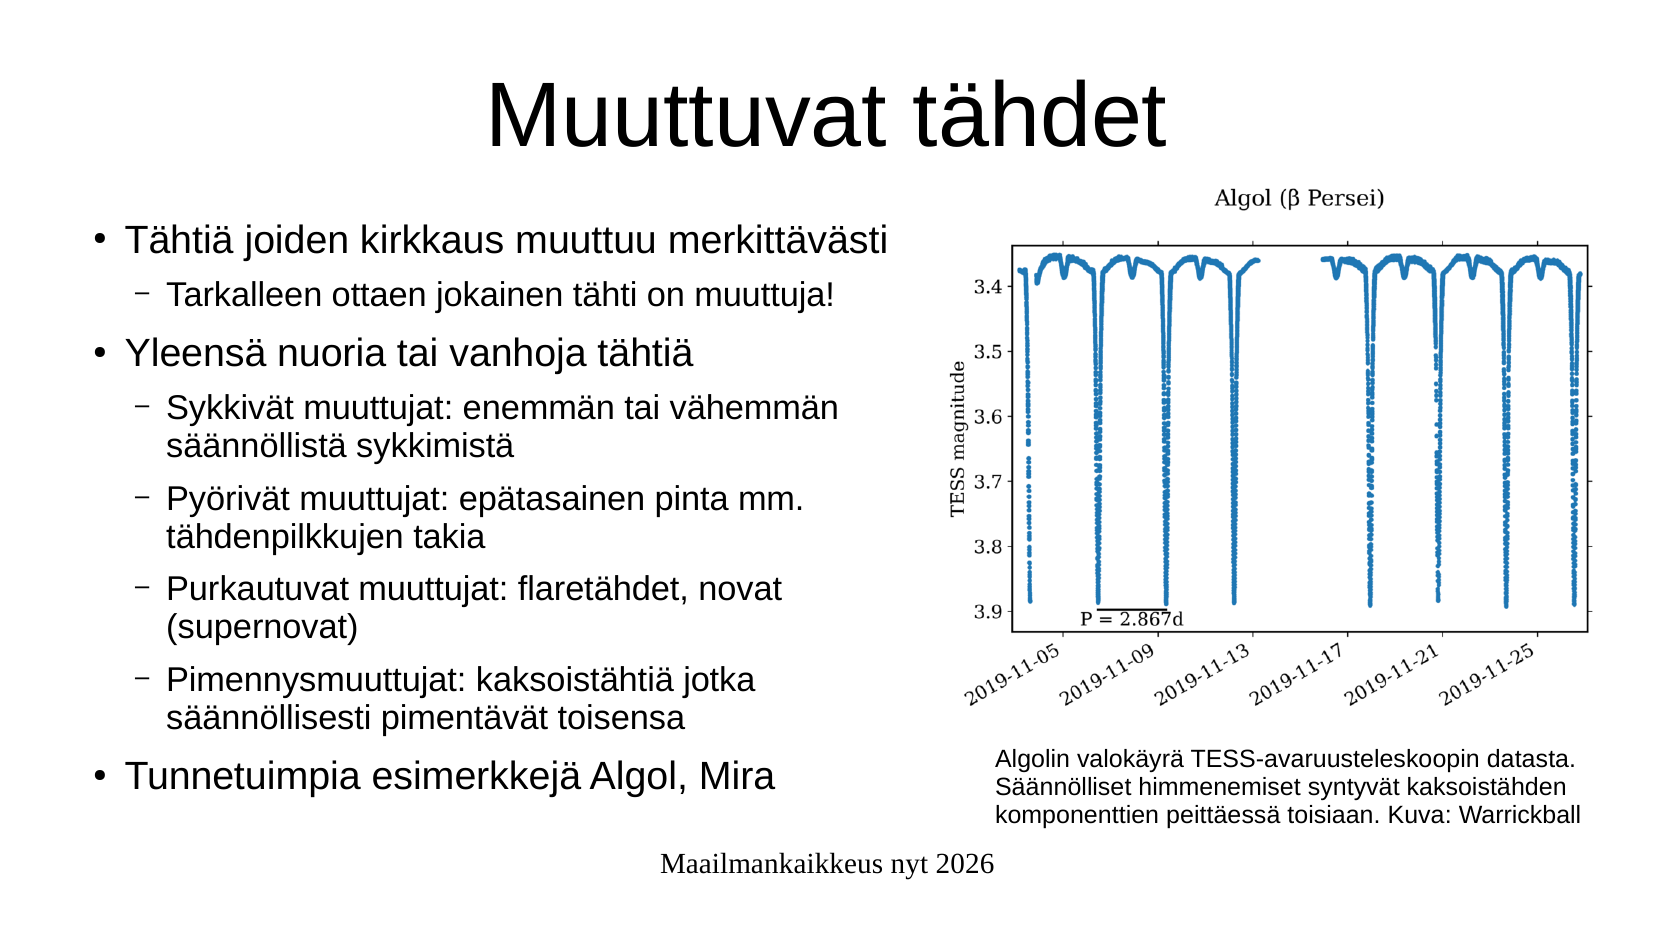

# Muuttuvat tähdet
Tähtiä joiden kirkkaus muuttuu merkittävästi
Tarkalleen ottaen jokainen tähti on muuttuja!
Yleensä nuoria tai vanhoja tähtiä
Sykkivät muuttujat: enemmän tai vähemmän säännöllistä sykkimistä
Pyörivät muuttujat: epätasainen pinta mm. tähdenpilkkujen takia
Purkautuvat muuttujat: flaretähdet, novat (supernovat)
Pimennysmuuttujat: kaksoistähtiä jotka säännöllisesti pimentävät toisensa
Tunnetuimpia esimerkkejä Algol, Mira
Algolin valokäyrä TESS-avaruusteleskoopin datasta. Säännölliset himmenemiset syntyvät kaksoistähden komponenttien peittäessä toisiaan. Kuva: Warrickball